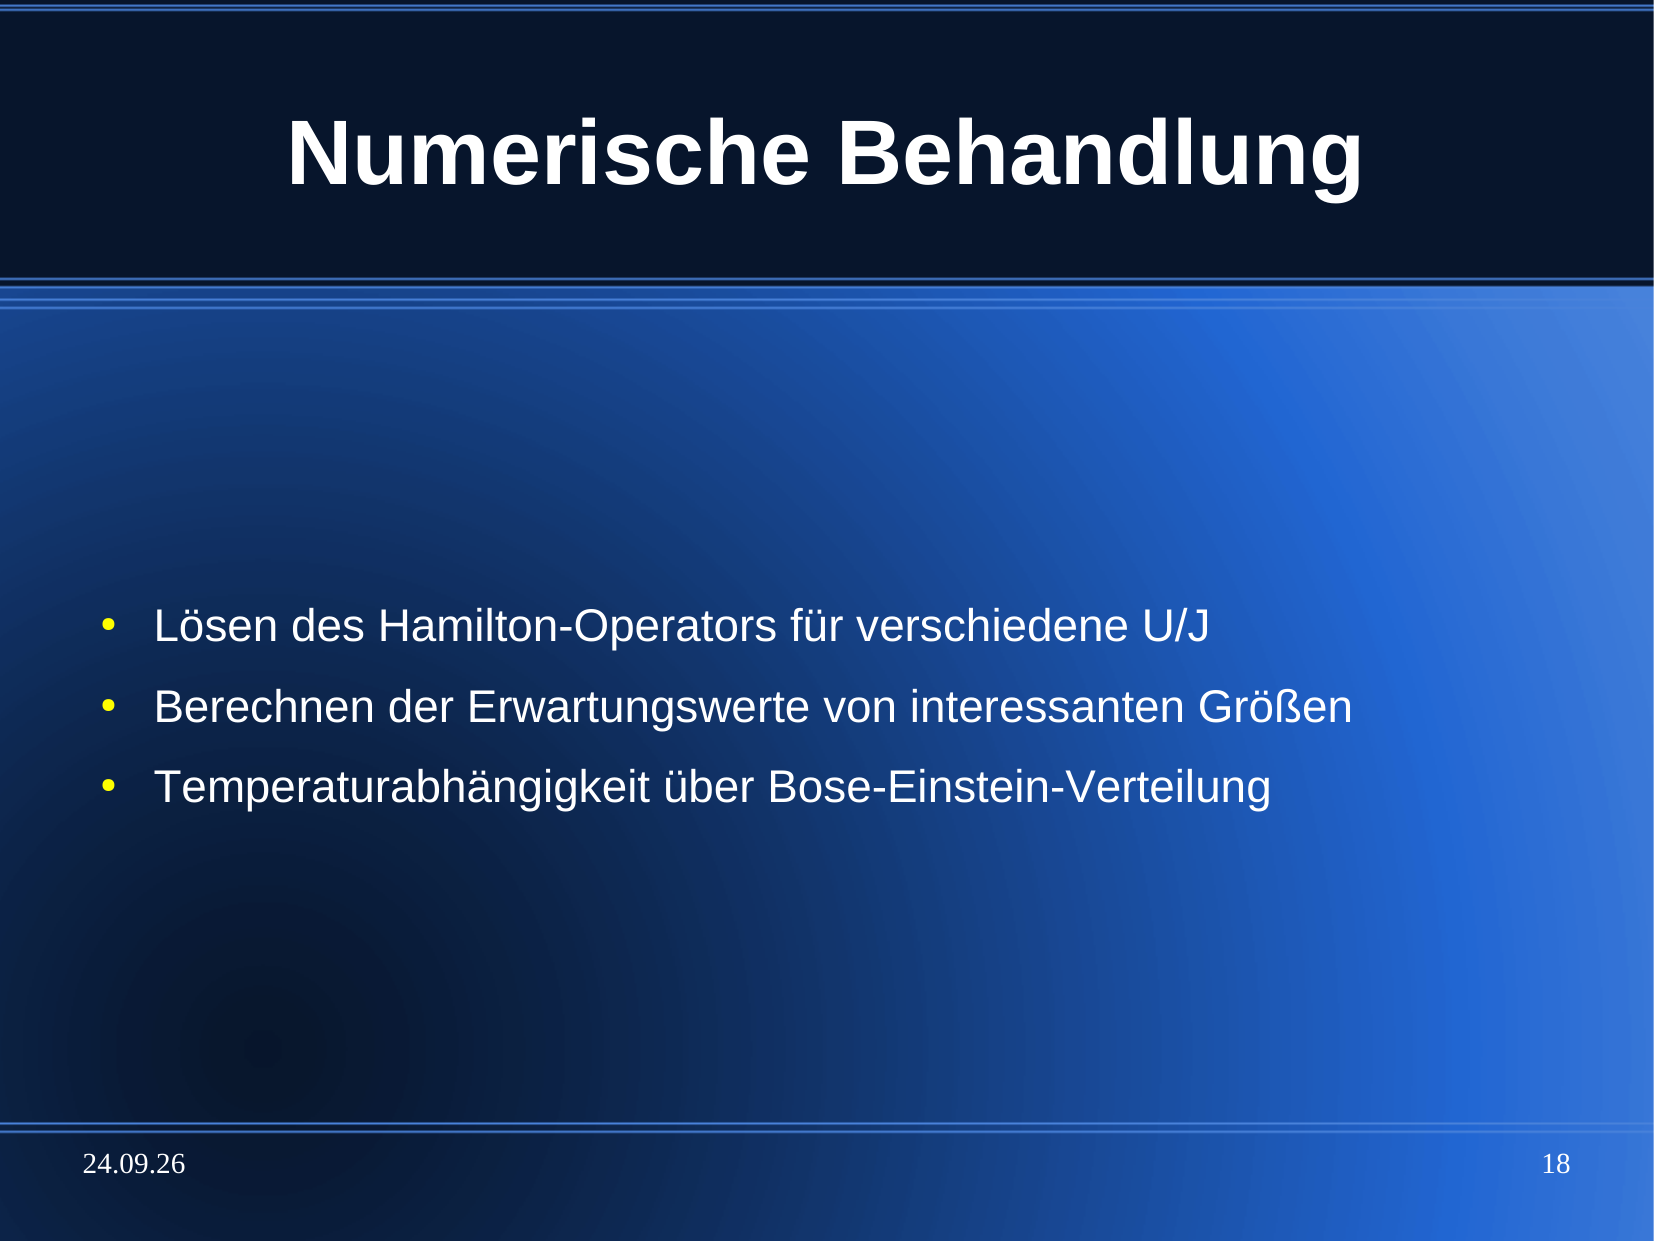

# Numerische Behandlung
Lösen des Hamilton-Operators für verschiedene U/J
Berechnen der Erwartungswerte von interessanten Größen
Temperaturabhängigkeit über Bose-Einstein-Verteilung
18